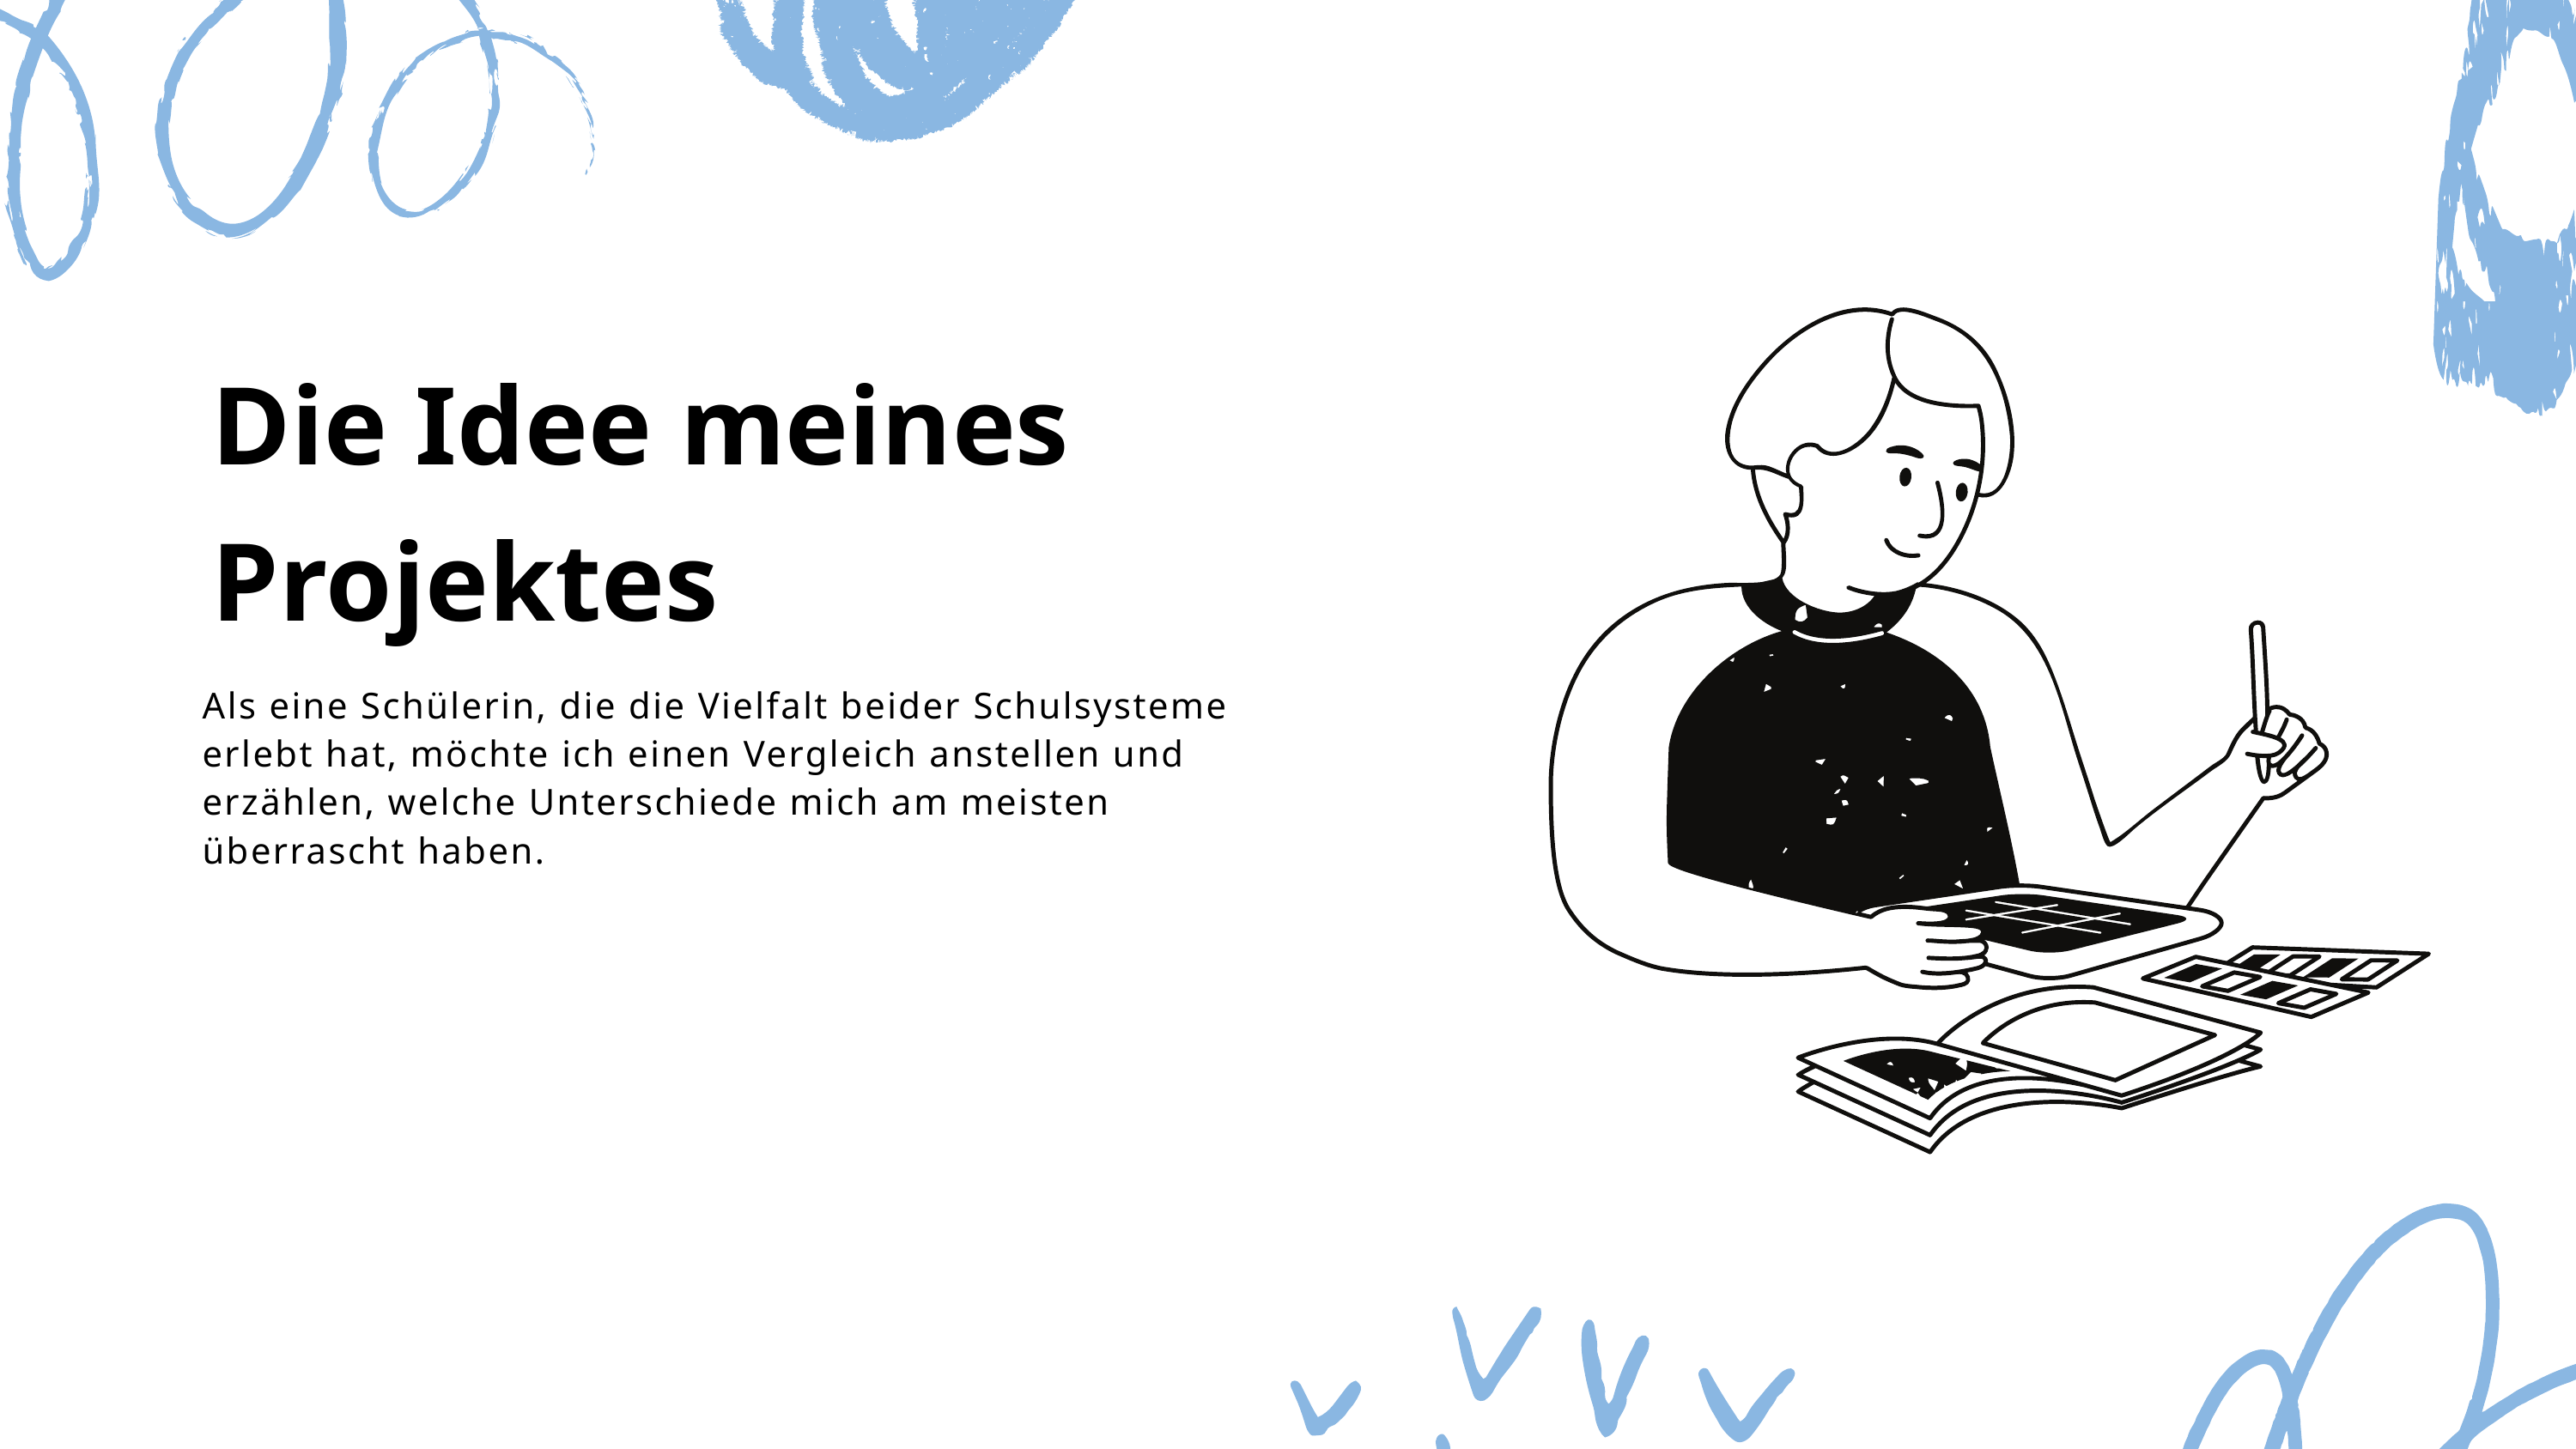

Die Idee meines Projektes
Als eine Schülerin, die die Vielfalt beider Schulsysteme erlebt hat, möchte ich einen Vergleich anstellen und erzählen, welche Unterschiede mich am meisten überrascht haben.